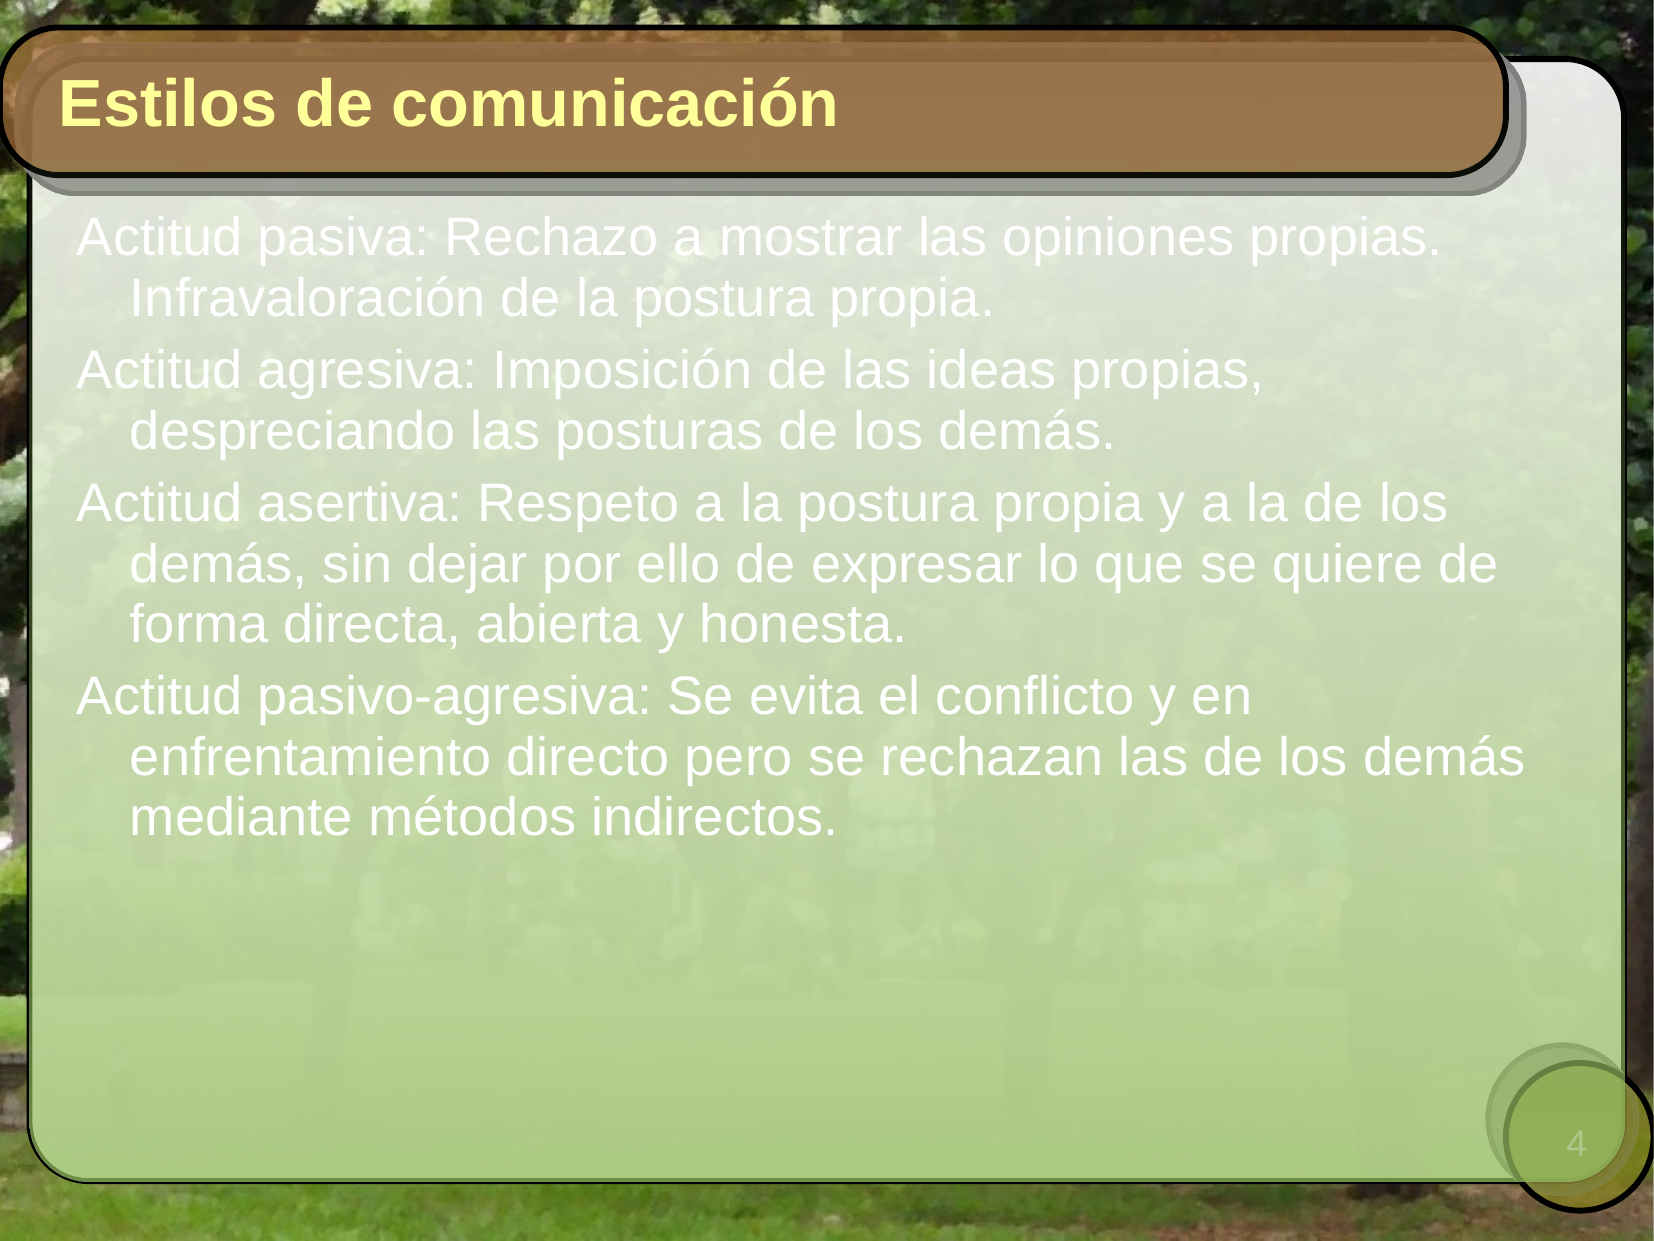

# Estilos de comunicación
Actitud pasiva: Rechazo a mostrar las opiniones propias. Infravaloración de la postura propia.
Actitud agresiva: Imposición de las ideas propias, despreciando las posturas de los demás.
Actitud asertiva: Respeto a la postura propia y a la de los demás, sin dejar por ello de expresar lo que se quiere de forma directa, abierta y honesta.
Actitud pasivo-agresiva: Se evita el conflicto y en enfrentamiento directo pero se rechazan las de los demás mediante métodos indirectos.
4